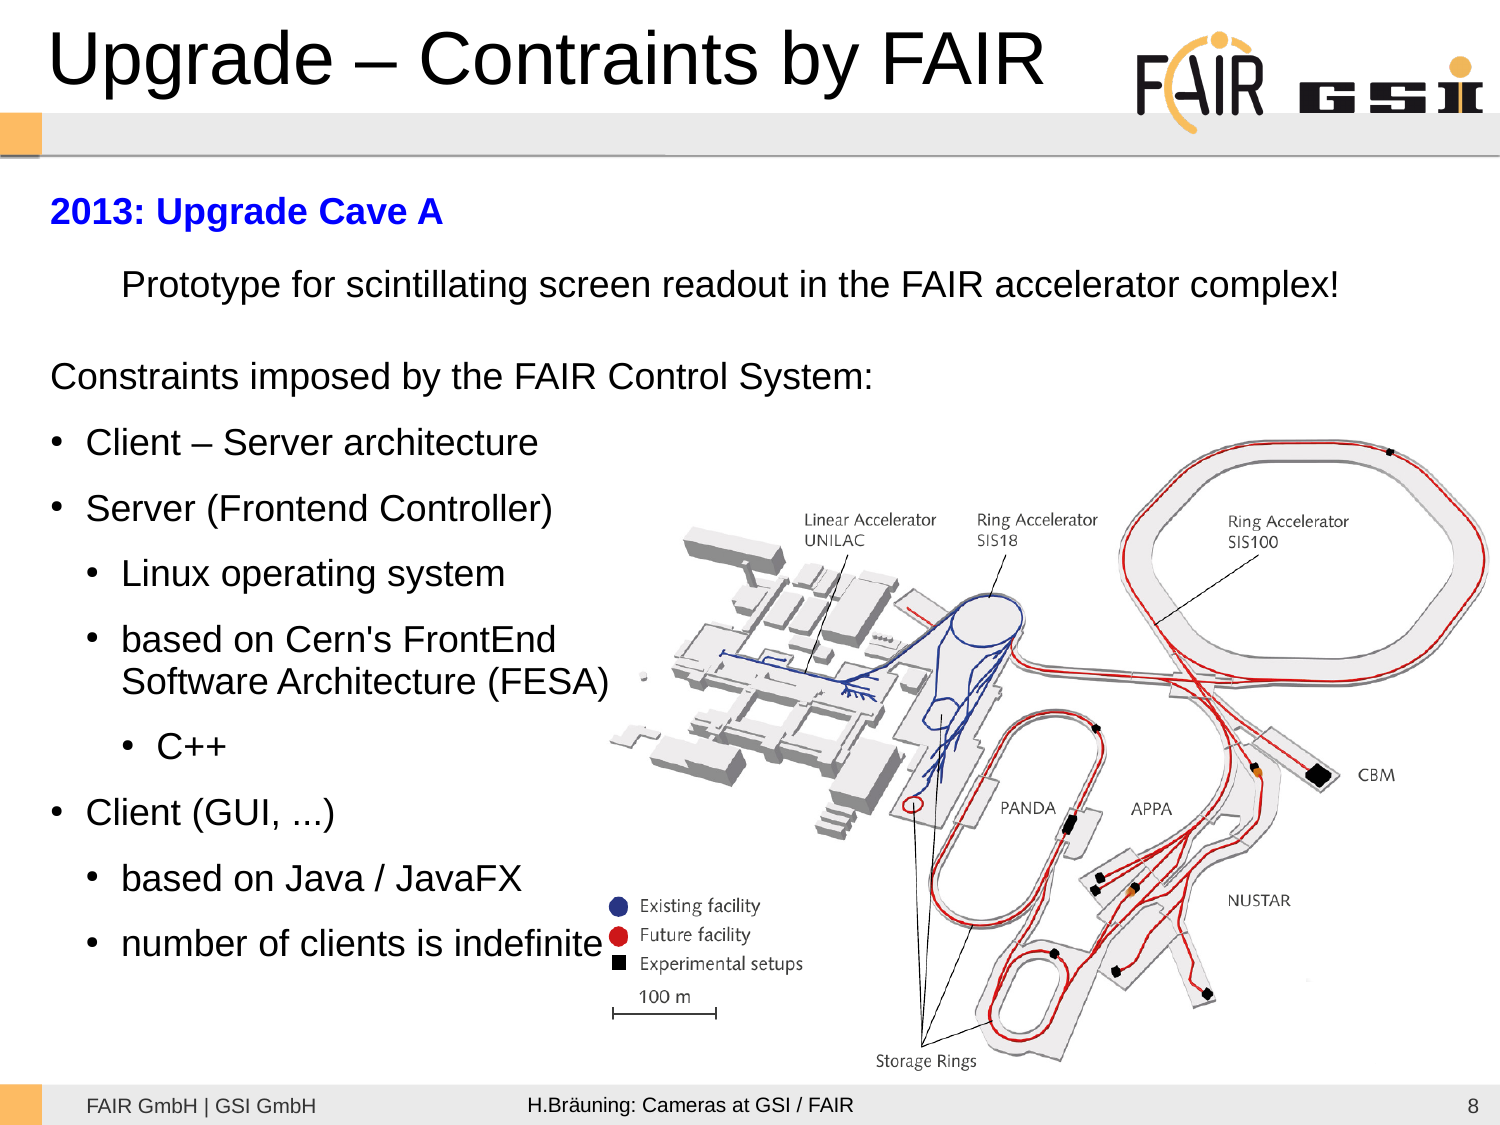

# Upgrade – Contraints by FAIR
2013: Upgrade Cave A
Prototype for scintillating screen readout in the FAIR accelerator complex!
Constraints imposed by the FAIR Control System:
Client – Server architecture
Server (Frontend Controller)
Linux operating system
based on Cern's FrontEnd
Software Architecture (FESA)
C++
Client (GUI, ...)
based on Java / JavaFX
number of clients is indefinite
8
Harald Bräuning / GSI